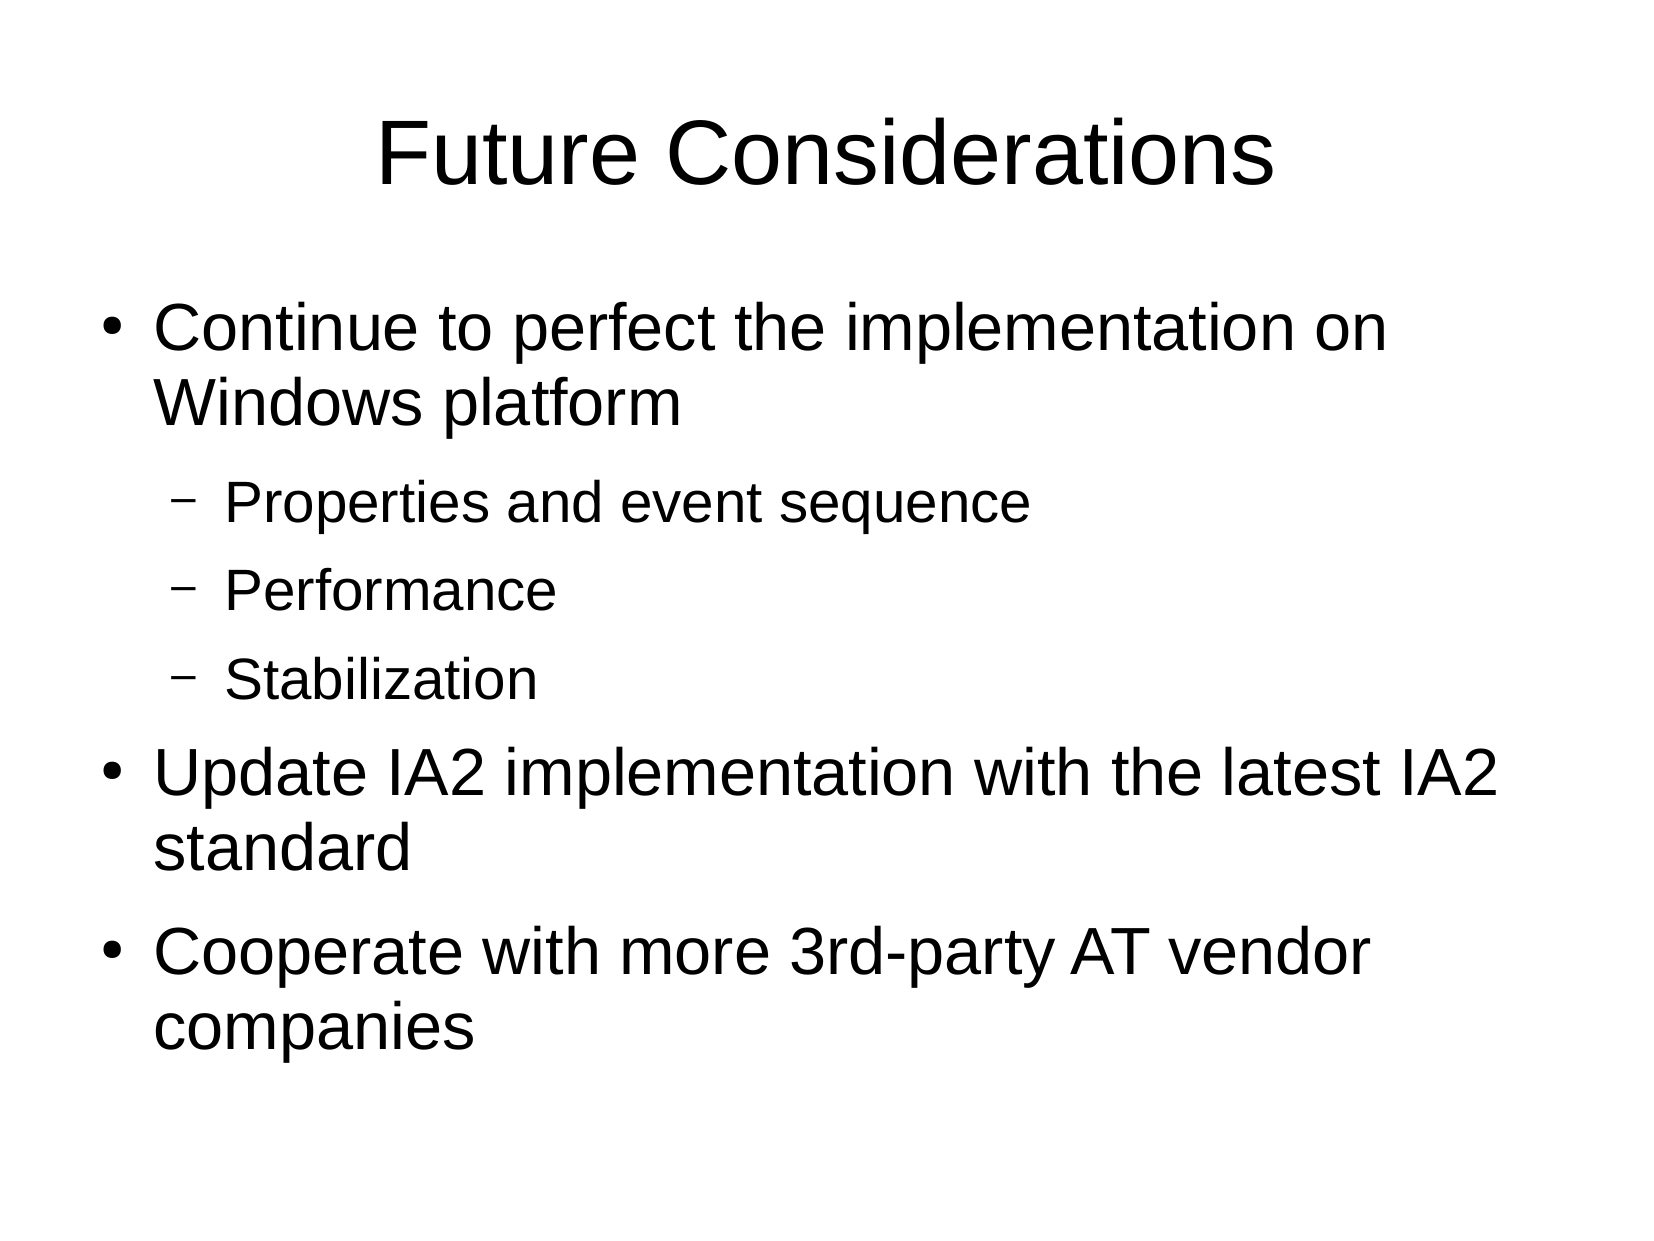

# Future Considerations
Continue to perfect the implementation on Windows platform
Properties and event sequence
Performance
Stabilization
Update IA2 implementation with the latest IA2 standard
Cooperate with more 3rd-party AT vendor companies